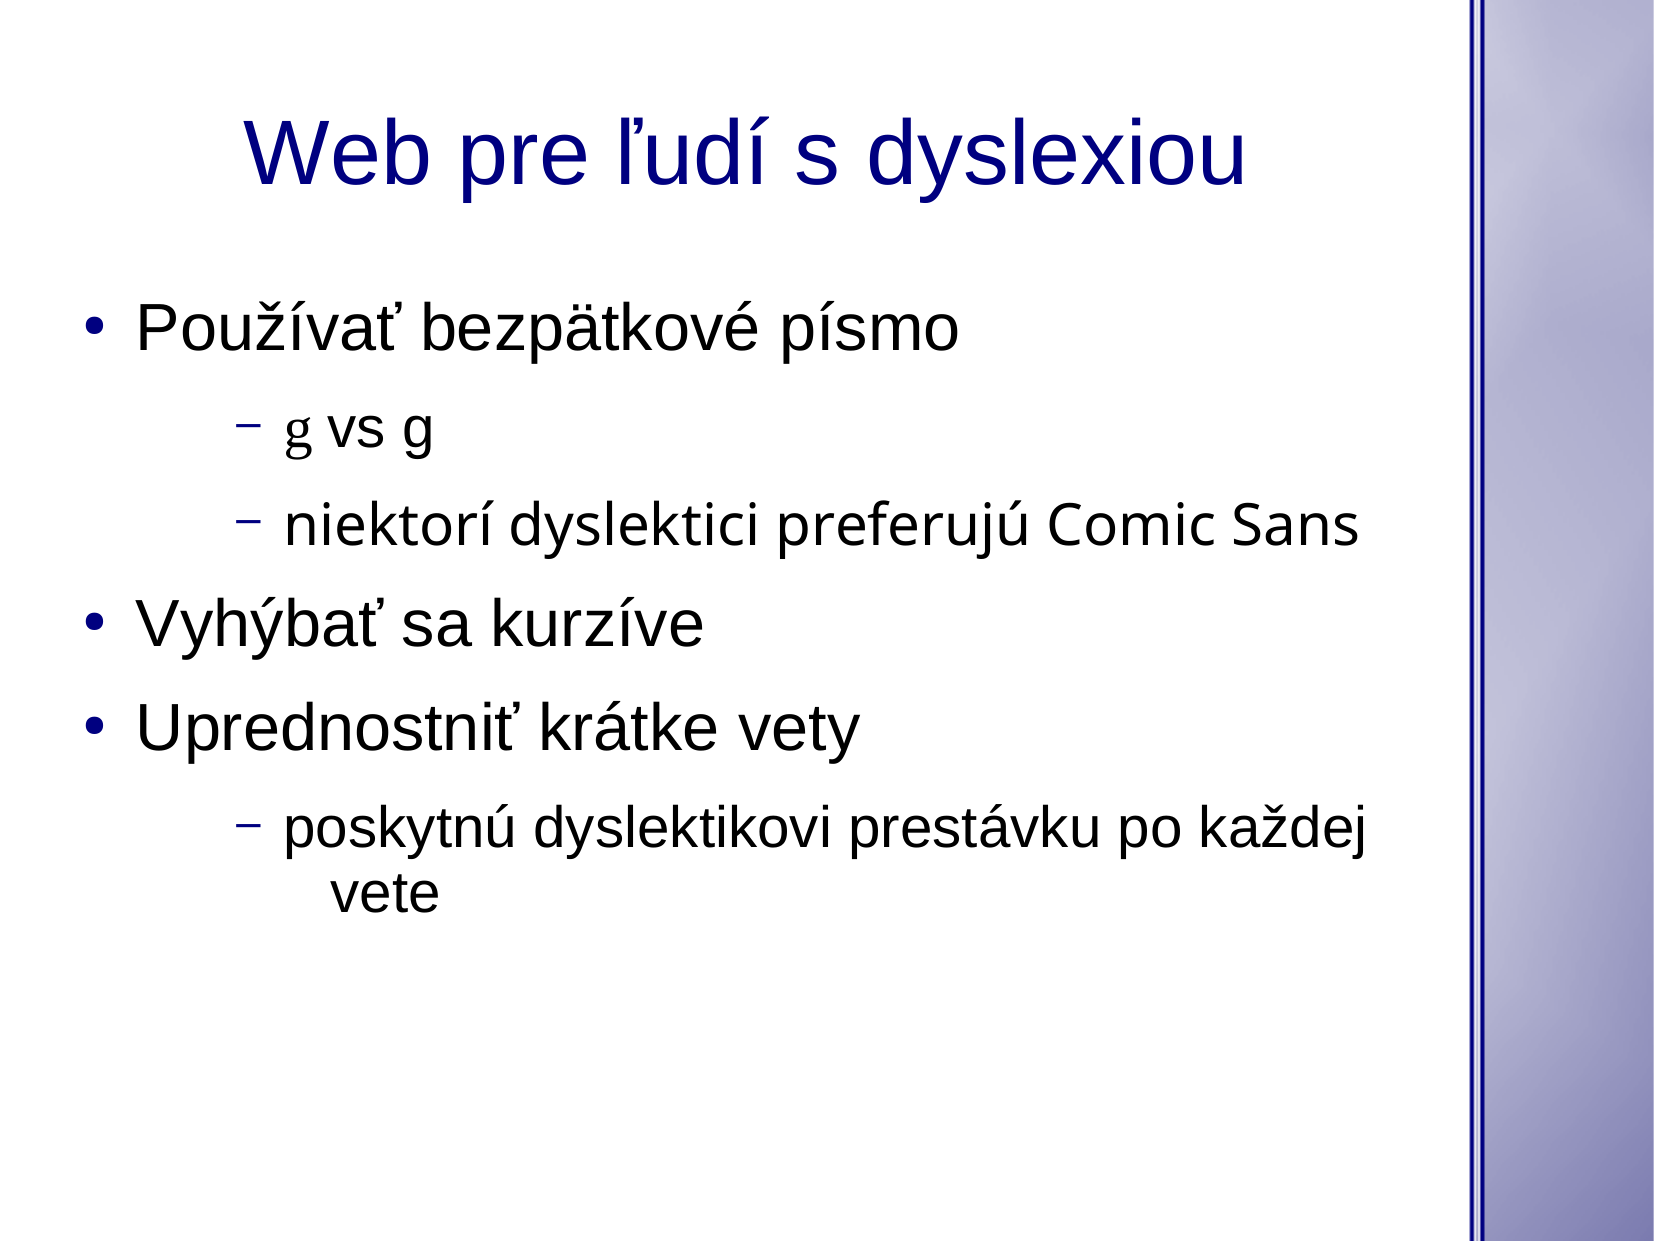

# Web pre ľudí s dyslexiou
Používať bezpätkové písmo
g vs g
niektorí dyslektici preferujú Comic Sans
Vyhýbať sa kurzíve
Uprednostniť krátke vety
poskytnú dyslektikovi prestávku po každej vete